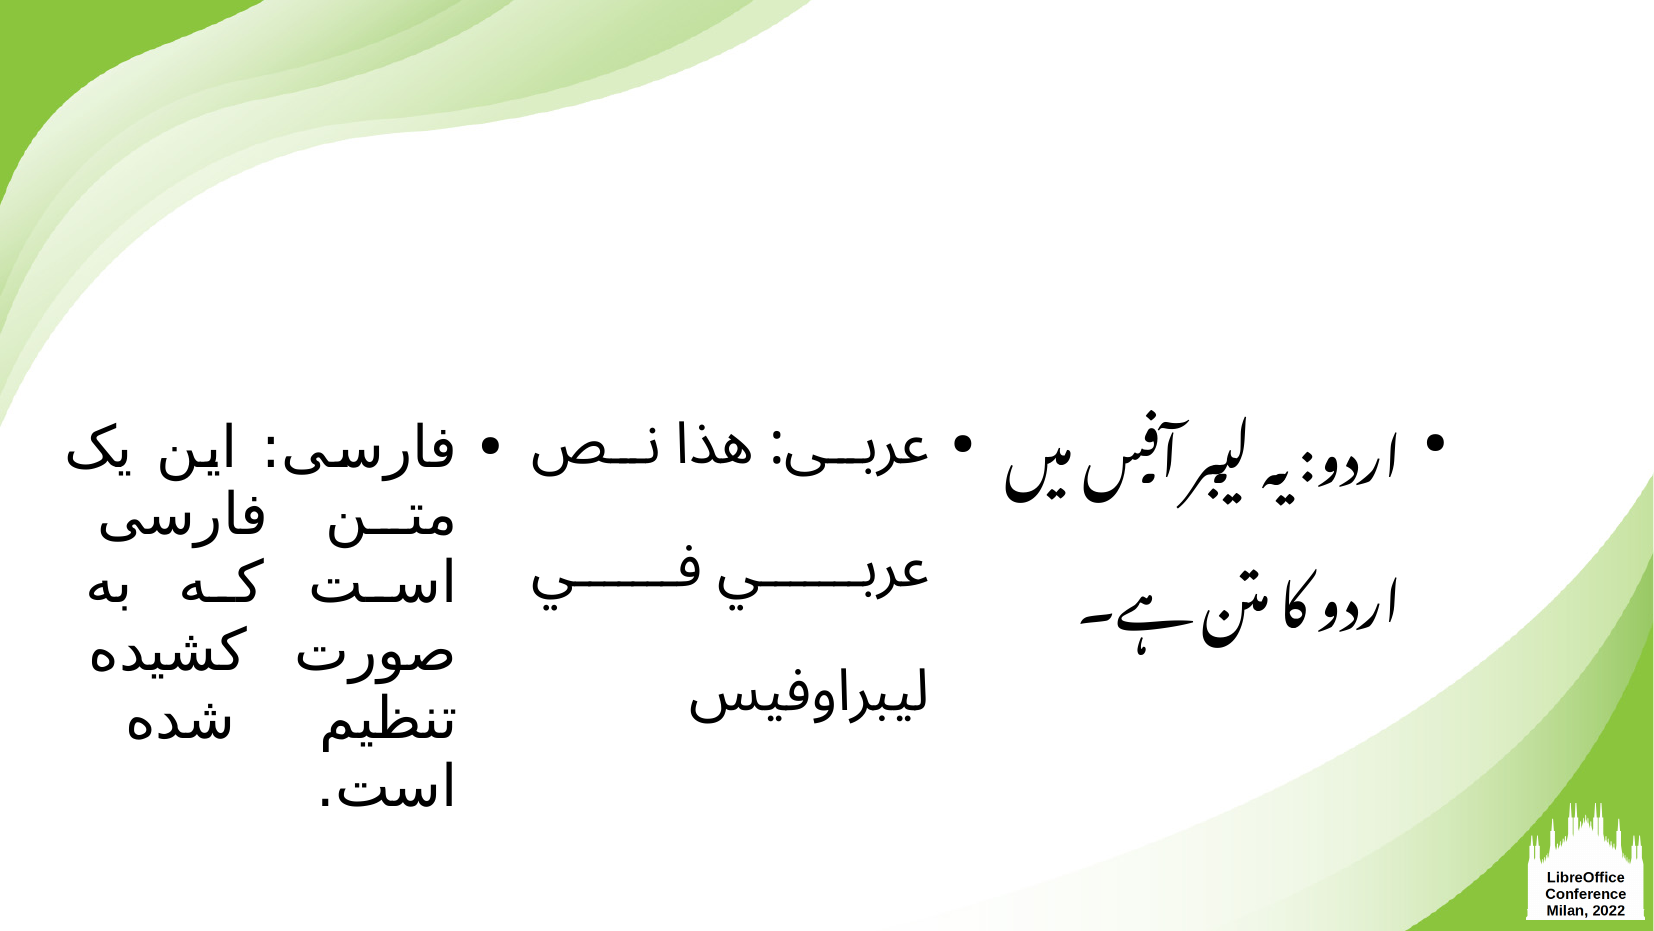

#
اردو: یہ ليبر آفس میں اردو کا متن ہے۔
عربی: هذا نص عربي في لیبراوفیس
فارسی: این یک متن فارسی است که به صورت کشیده تنظیم شده است.